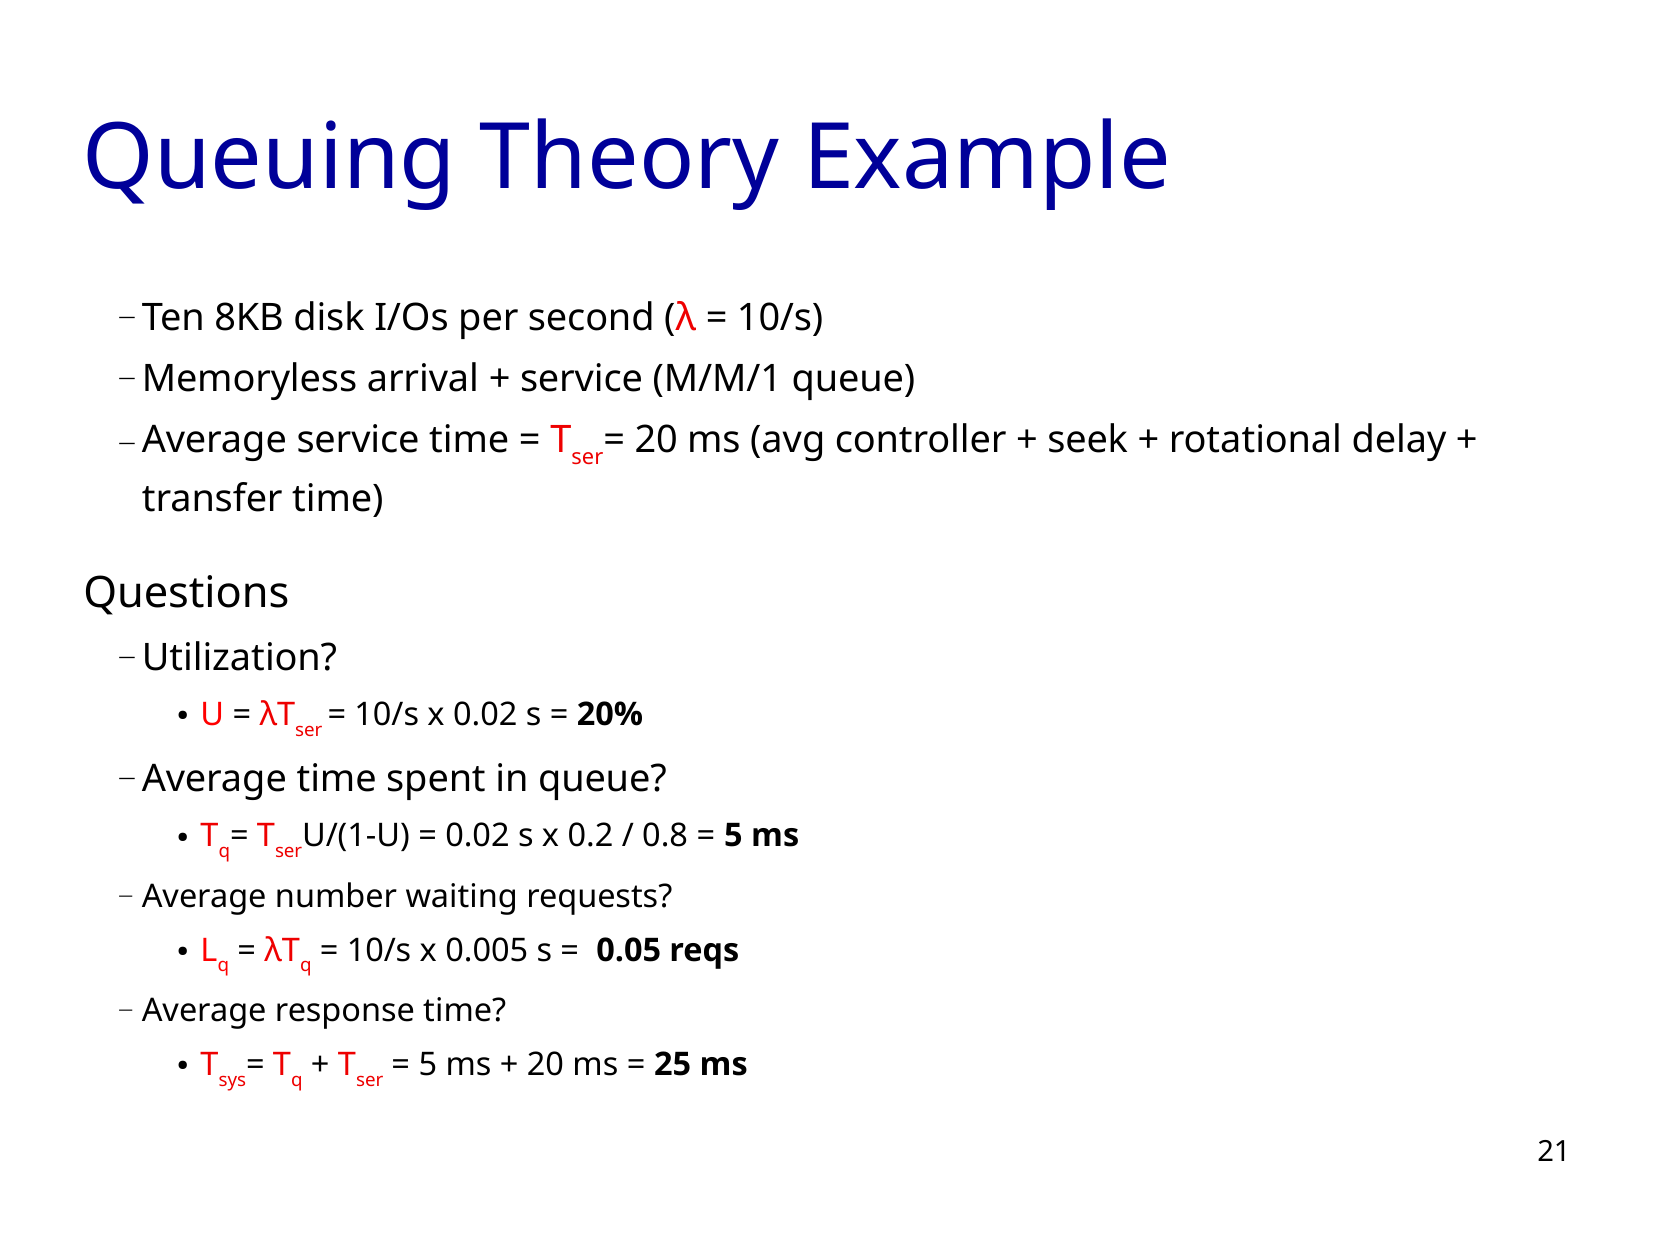

# Queuing Theory Example
Ten 8KB disk I/Os per second (λ = 10/s)
Memoryless arrival + service (M/M/1 queue)
Average service time = Tser= 20 ms (avg controller + seek + rotational delay + transfer time)
Questions
Utilization?
U = λTser = 10/s x 0.02 s = 20%
Average time spent in queue?
Tq= TserU/(1-U) = 0.02 s x 0.2 / 0.8 = 5 ms
Average number waiting requests?
Lq = λTq = 10/s x 0.005 s = 0.05 reqs
Average response time?
Tsys= Tq + Tser = 5 ms + 20 ms = 25 ms
21